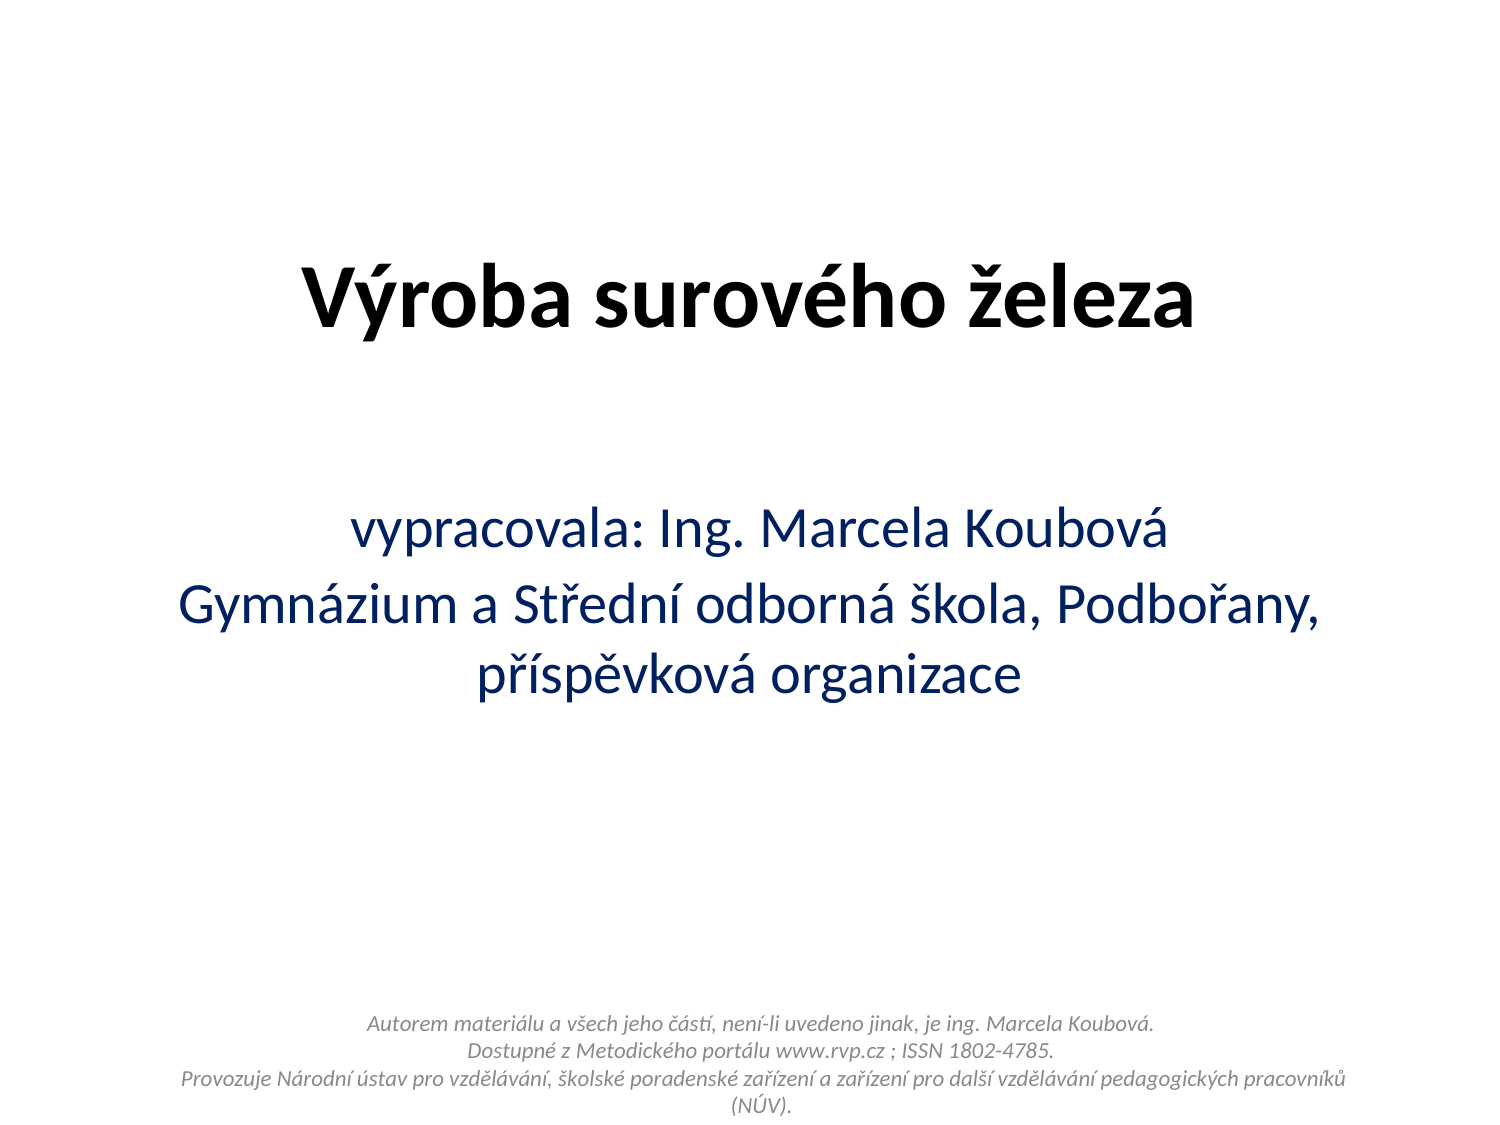

# Výroba surového železa vypracovala: Ing. Marcela Koubová Gymnázium a Střední odborná škola, Podbořany, příspěvková organizace
Autorem materiálu a všech jeho částí, není-li uvedeno jinak, je ing. Marcela Koubová.
Dostupné z Metodického portálu www.rvp.cz ; ISSN 1802-4785.
 Provozuje Národní ústav pro vzdělávání, školské poradenské zařízení a zařízení pro další vzdělávání pedagogických pracovníků (NÚV).